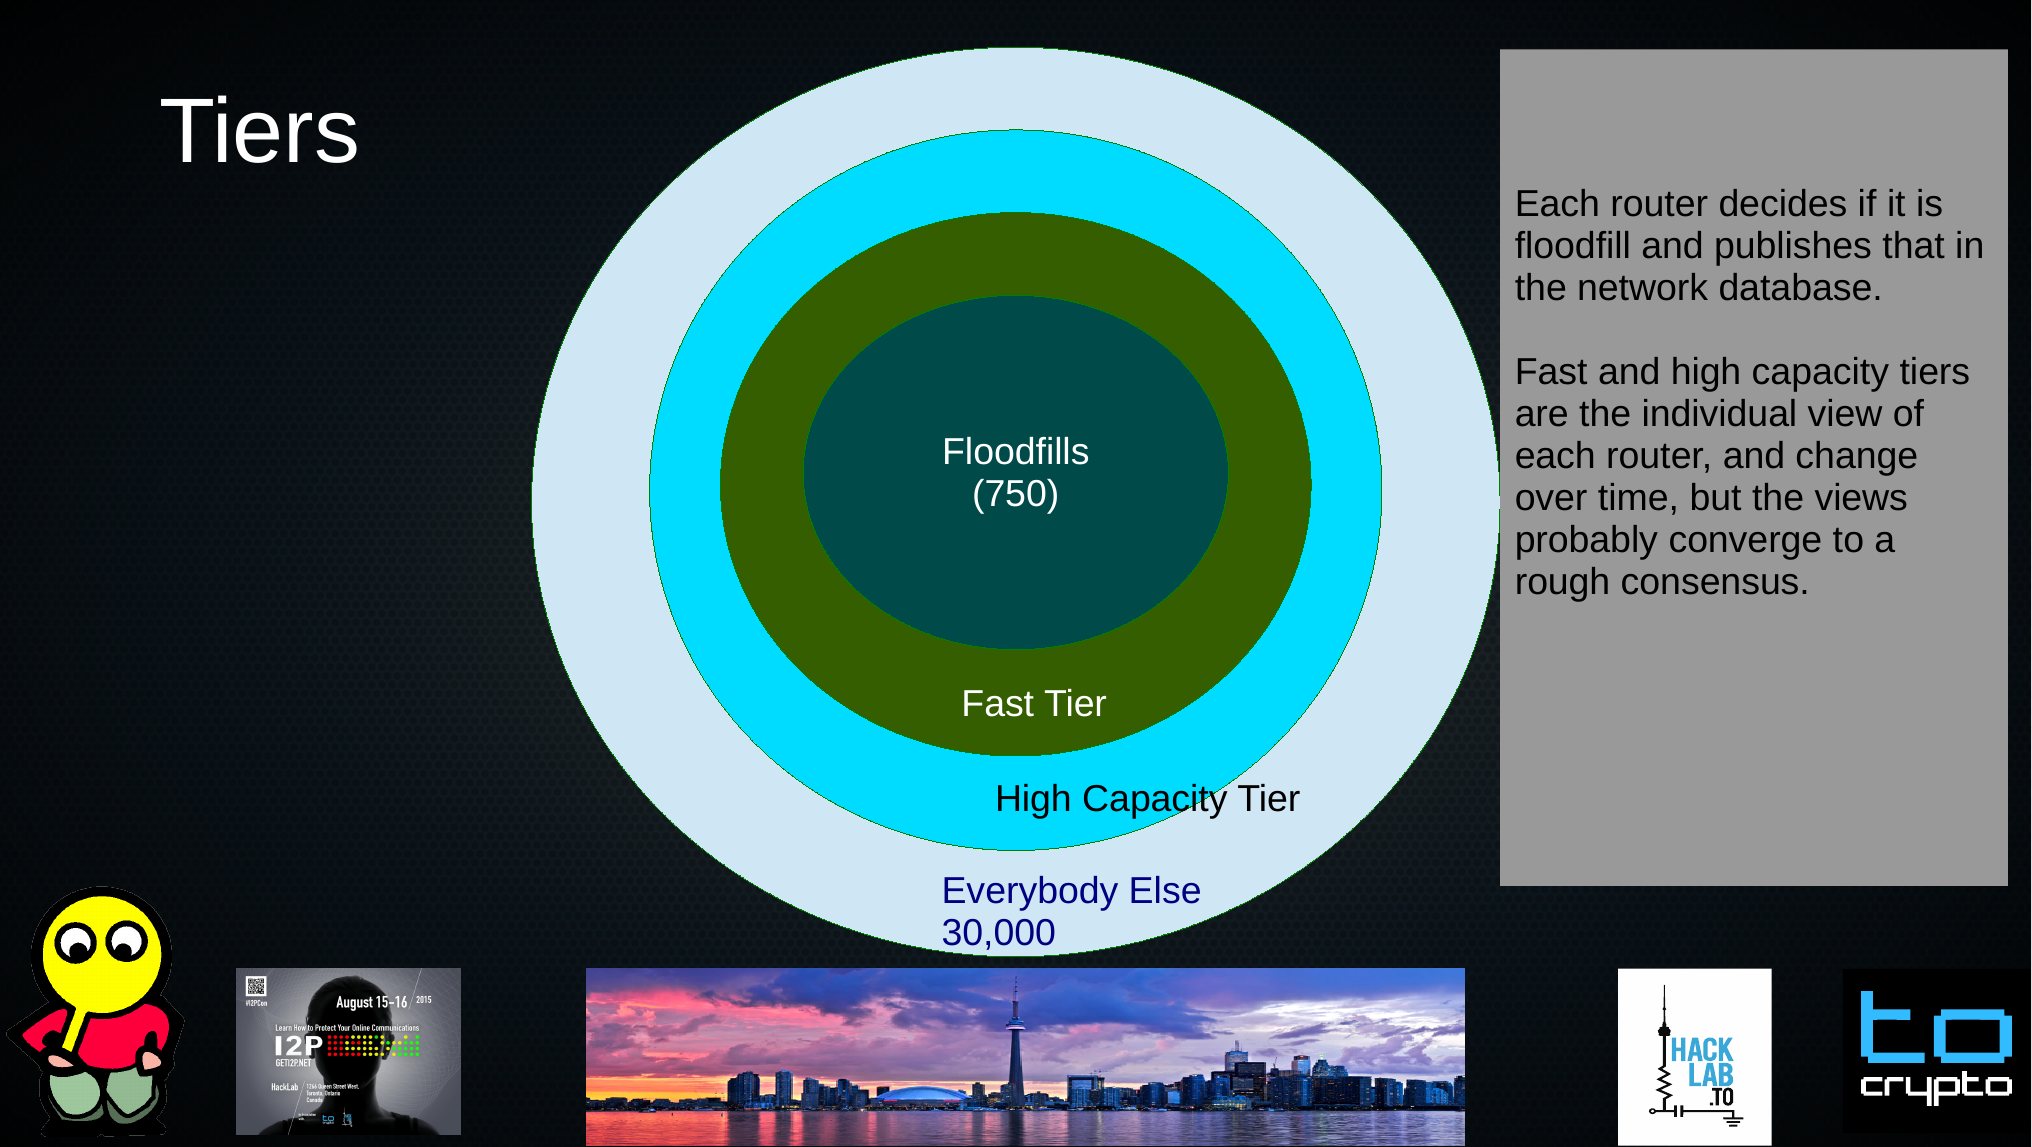

Tiers
# Tiers
Each router decides if it is floodfill and publishes that in the network database.
Fast and high capacity tiers are the individual view of each router, and change over time, but the views probably converge to a rough consensus.
Floodfills
(750)
Fast Tier
High Capacity Tier
Everybody Else
30,000
14